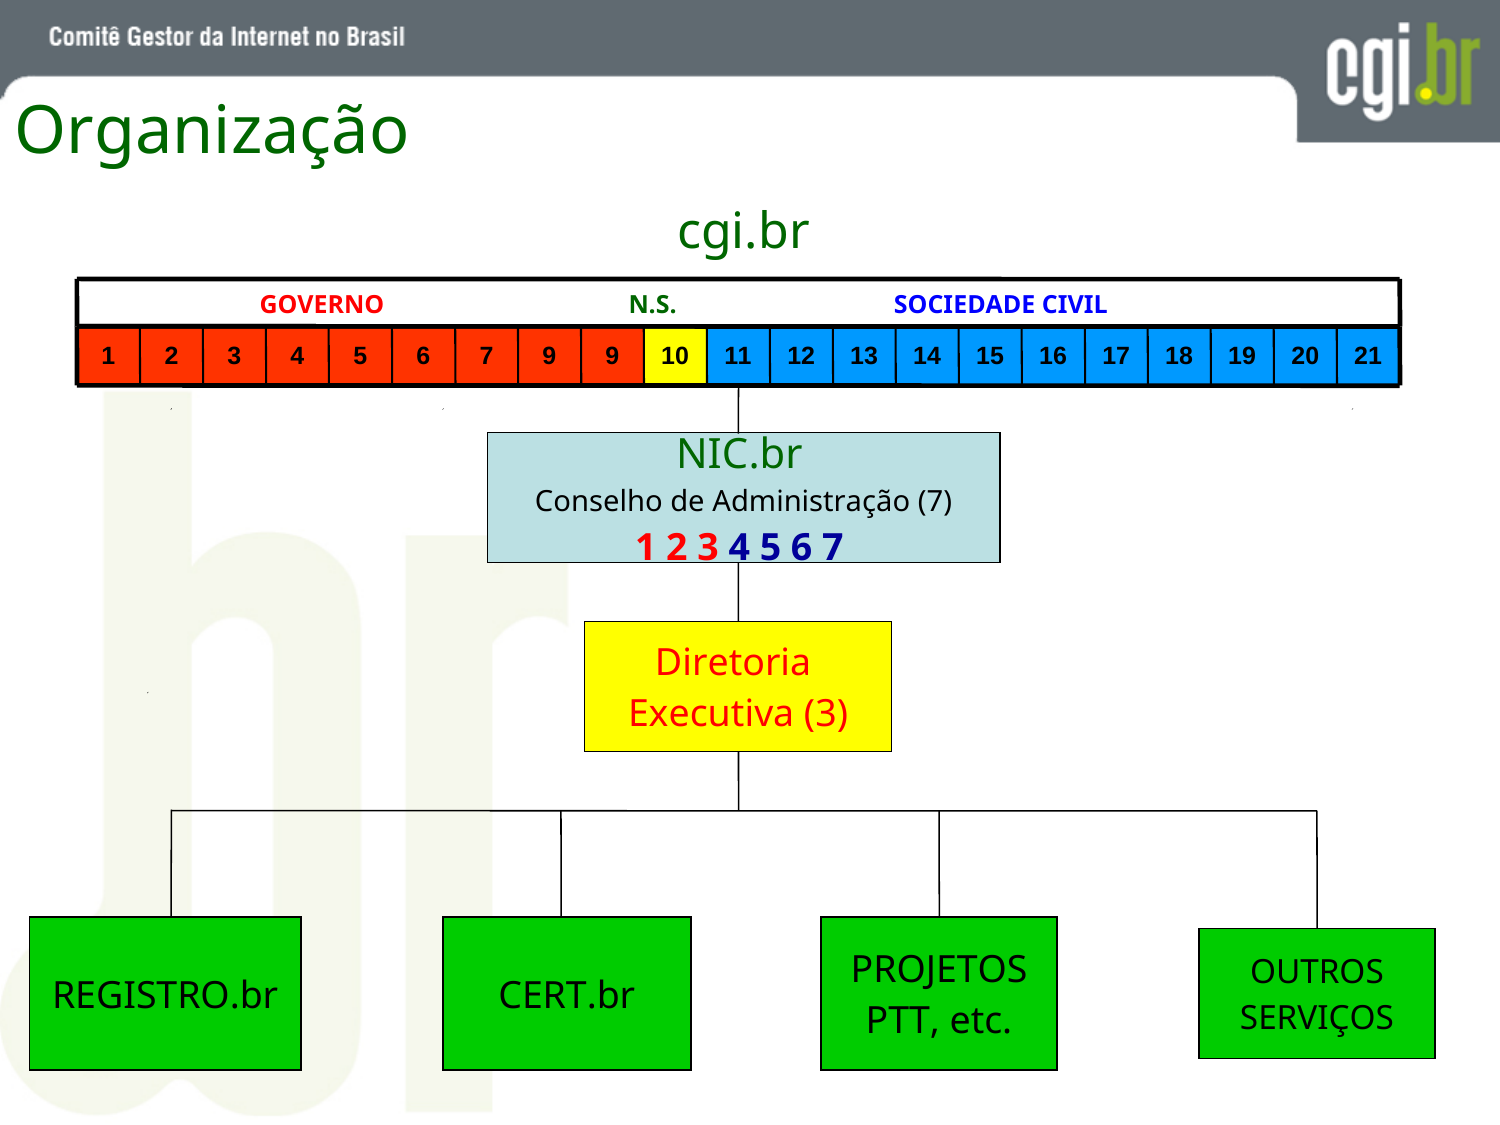

Organização
cgi.br
 GOVERNO N.S. SOCIEDADE CIVIL
1
2
3
4
5
6
7
9
9
10
11
12
13
14
15
16
17
18
19
20
21
NIC.br
Conselho de Administração (7)
1 2 3 4 5 6 7
Diretoria
Executiva (3)
REGISTRO.br
CERT.br
PROJETOS
PTT, etc.
OUTROS
SERVIÇOS